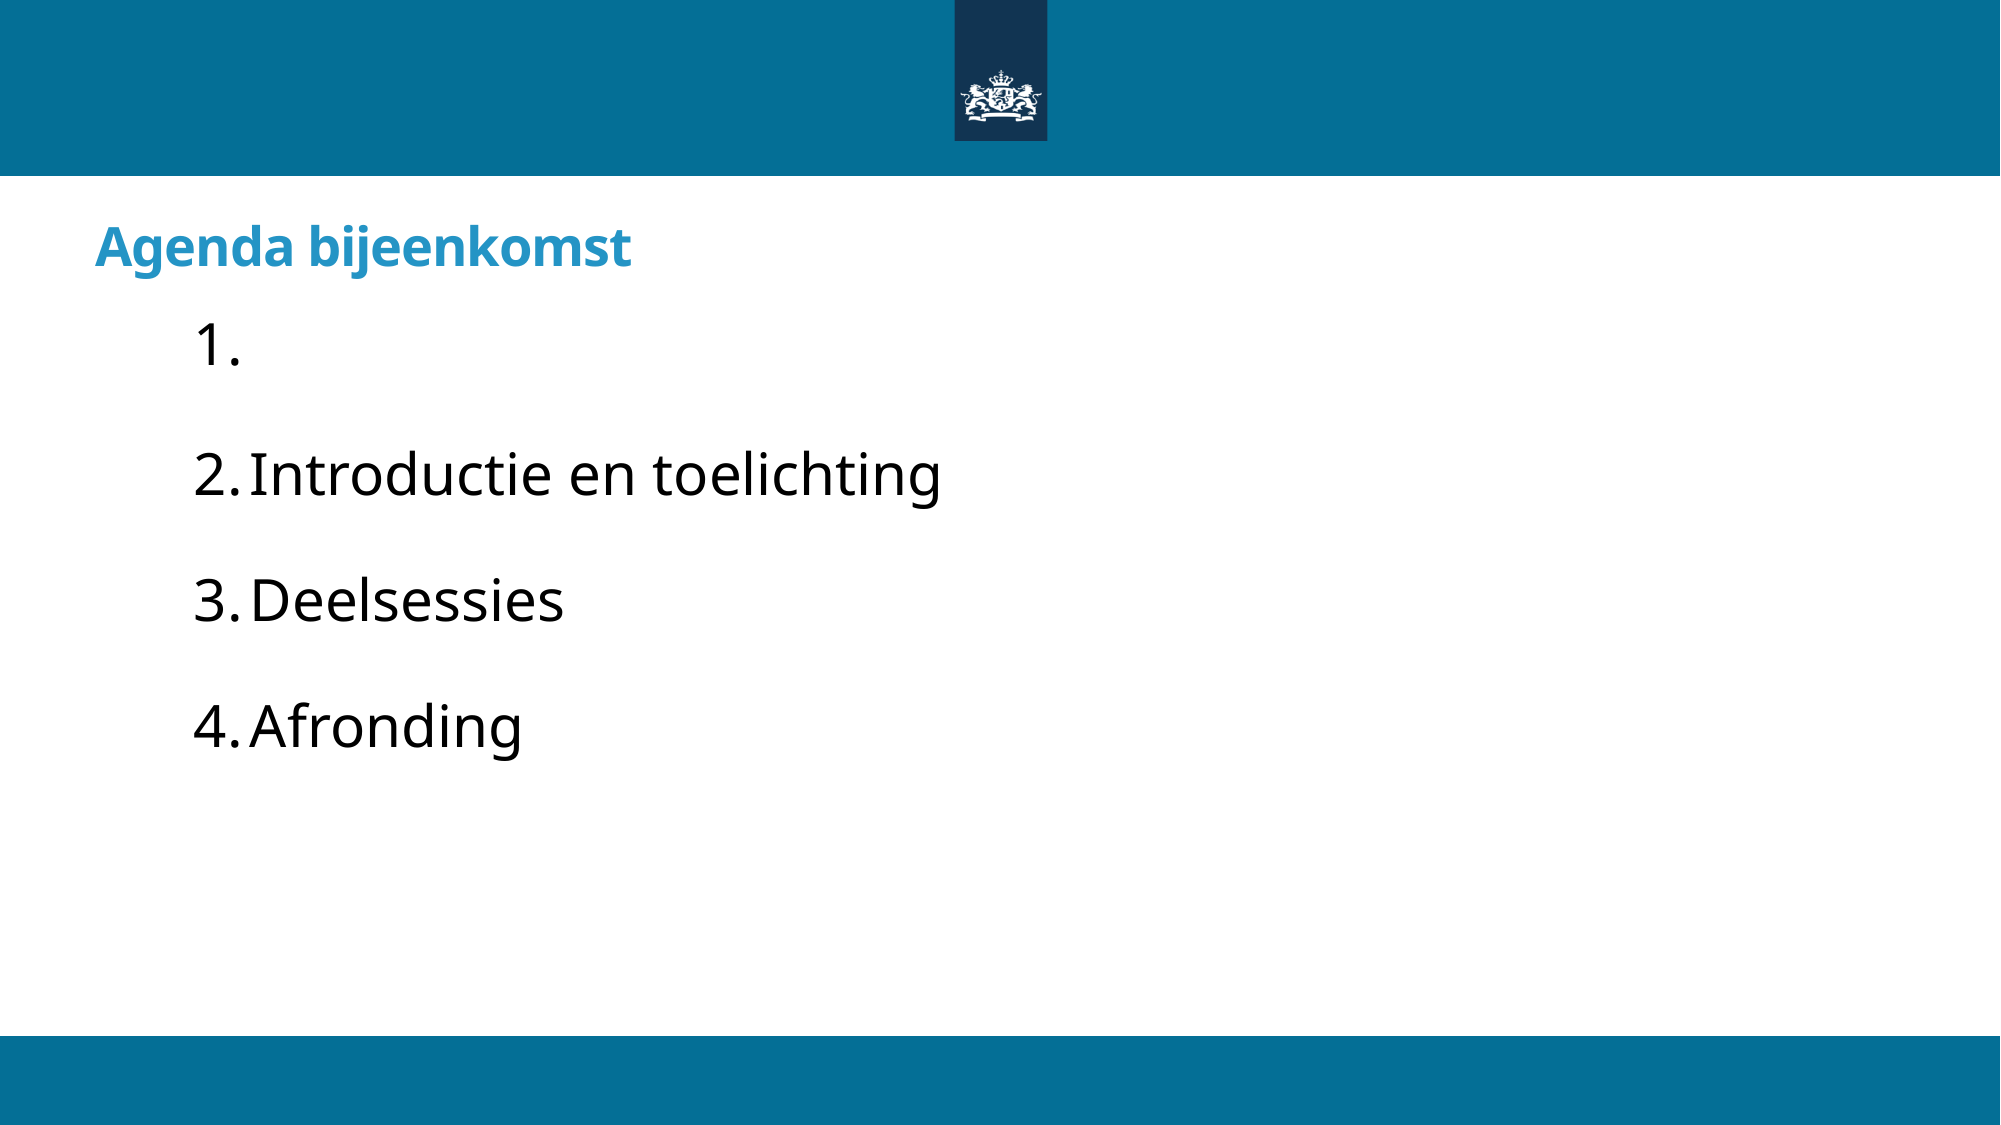

# Agenda bijeenkomst
Introductie en toelichting
Deelsessies
Afronding